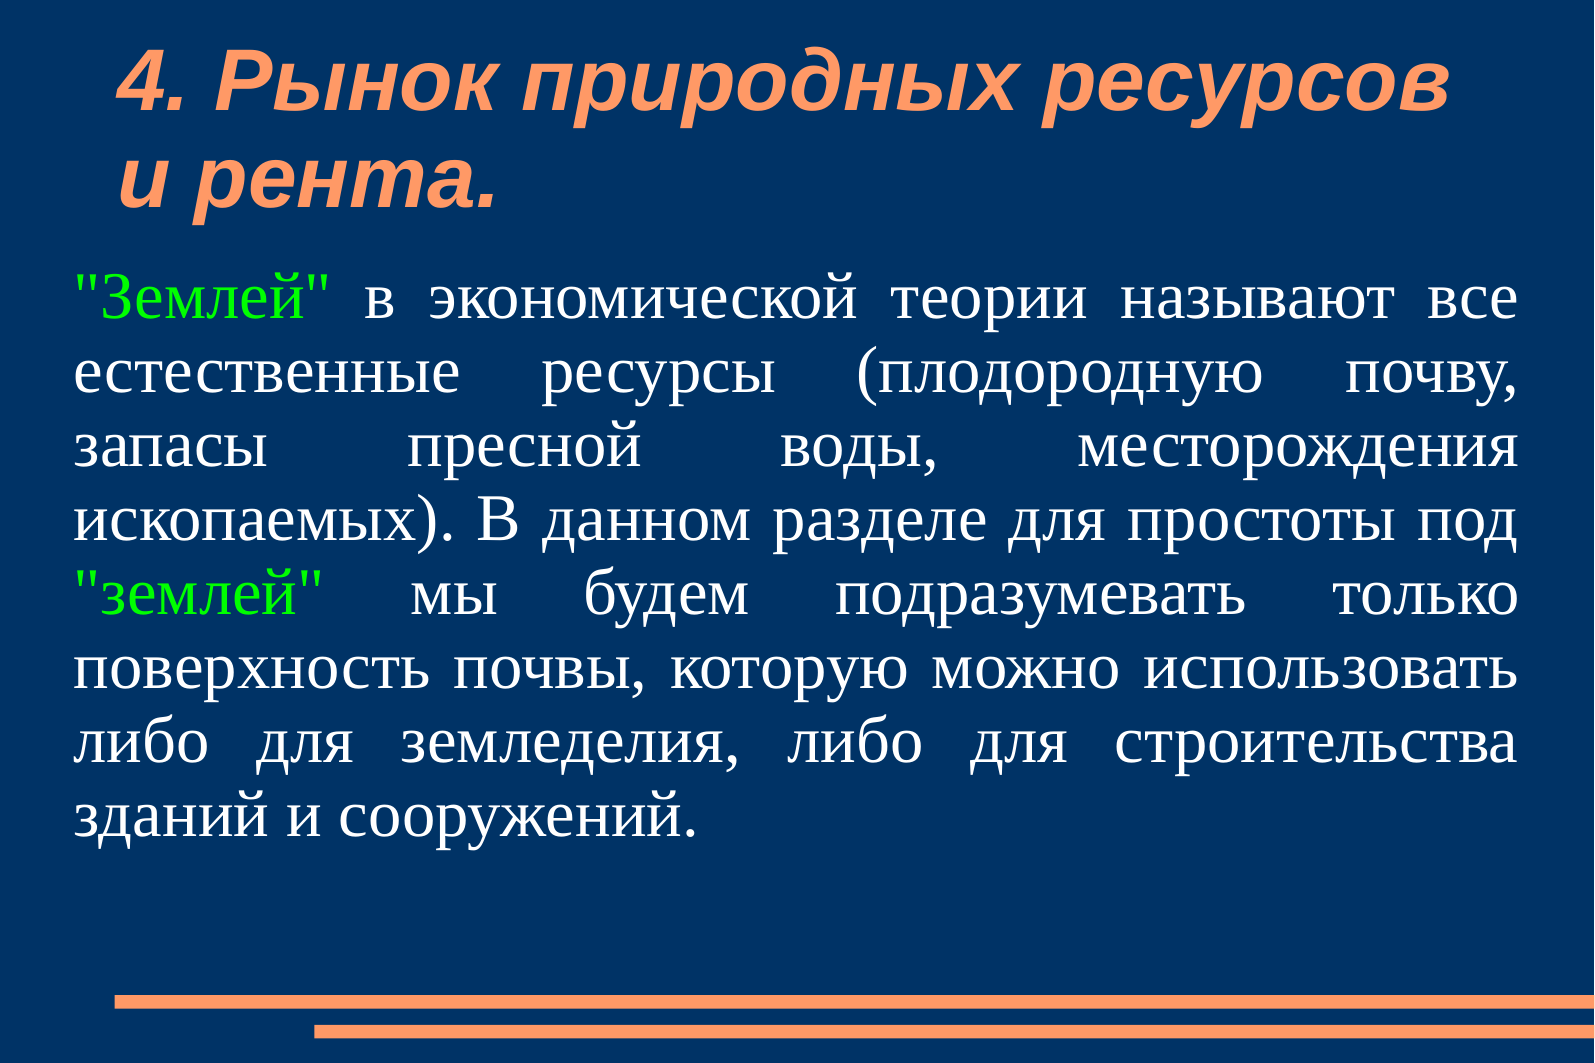

# 4. Рынок природных ресурсов и рента.
"Землей" в экономической теории называют все естественные ресурсы (плодородную почву, запасы пресной воды, месторождения ископаемых). В данном разделе для простоты под "землей" мы будем подразумевать только поверхность почвы, которую можно использовать либо для земледелия, либо для строительства зданий и сооружений.